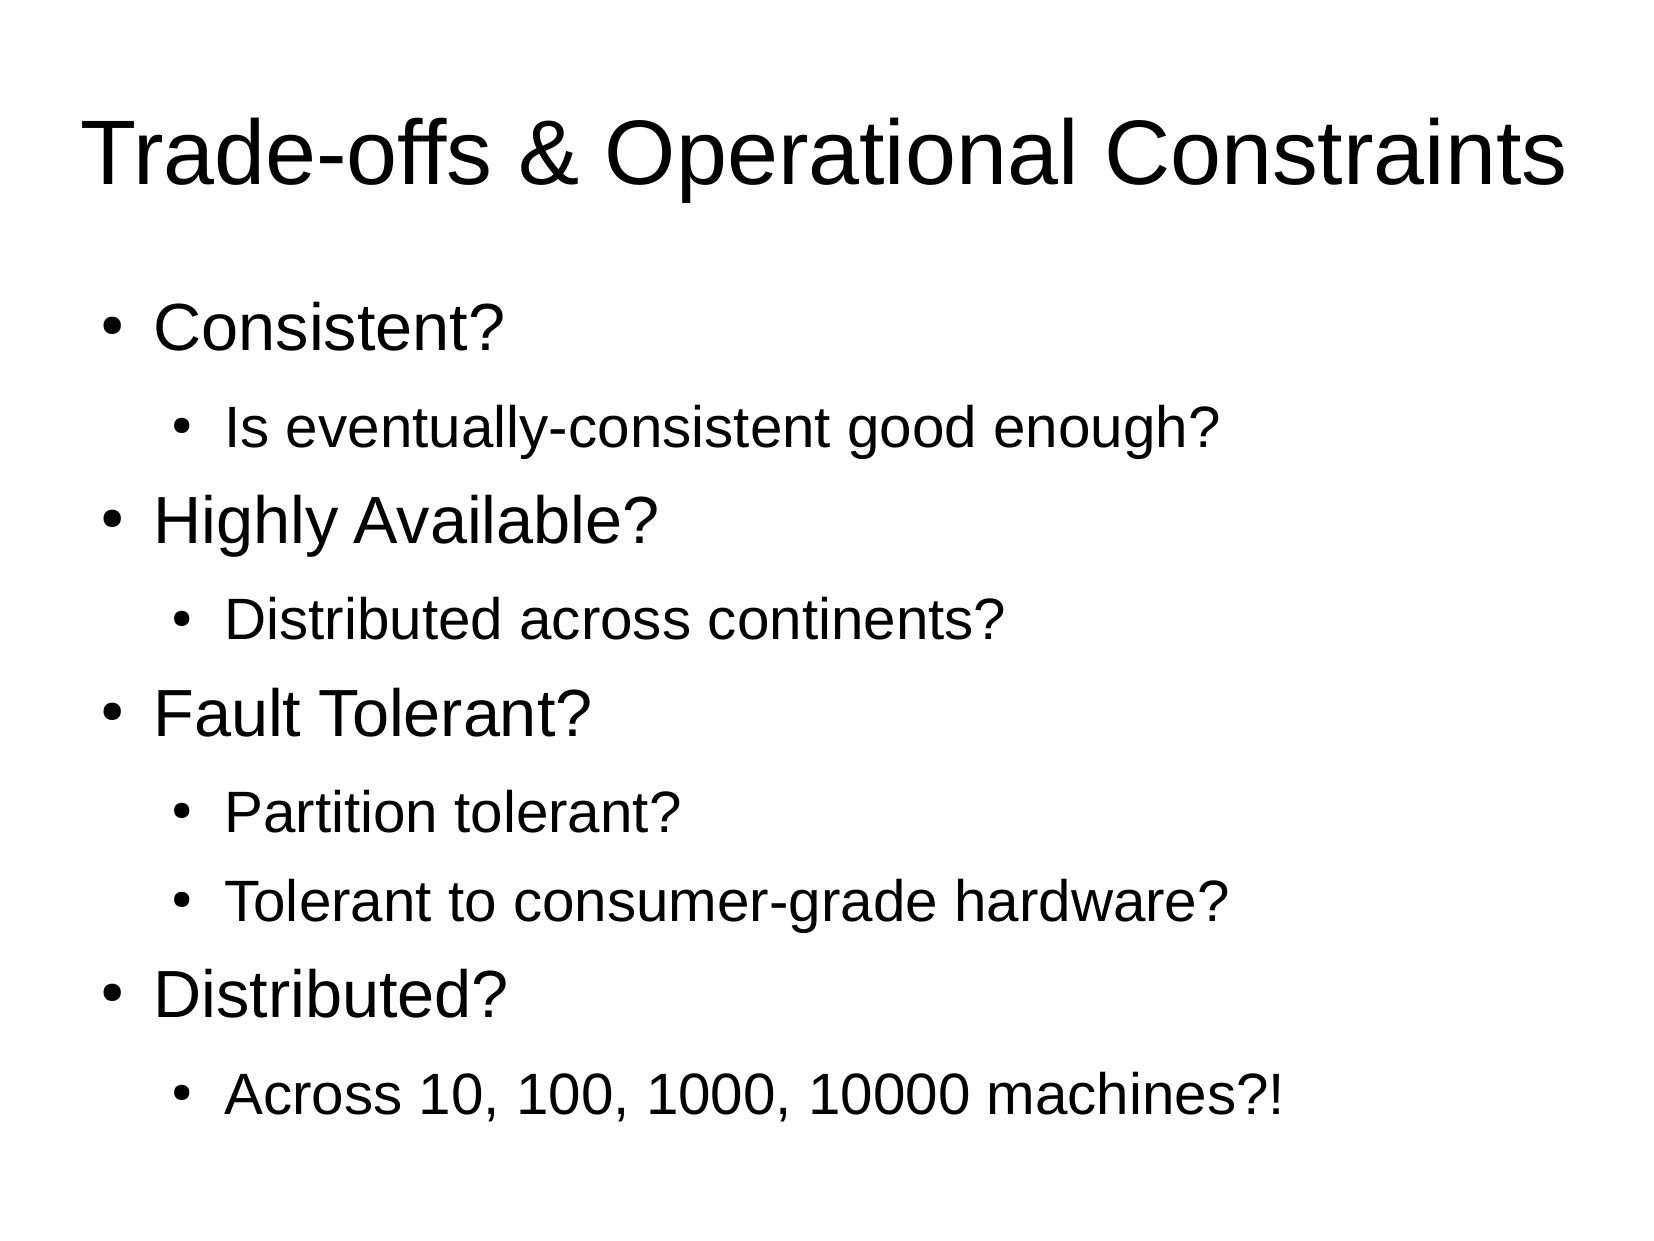

# Trade-offs & Operational Constraints
Consistent?
Is eventually-consistent good enough?
Highly Available?
Distributed across continents?
Fault Tolerant?
Partition tolerant?
Tolerant to consumer-grade hardware?
Distributed?
Across 10, 100, 1000, 10000 machines?!